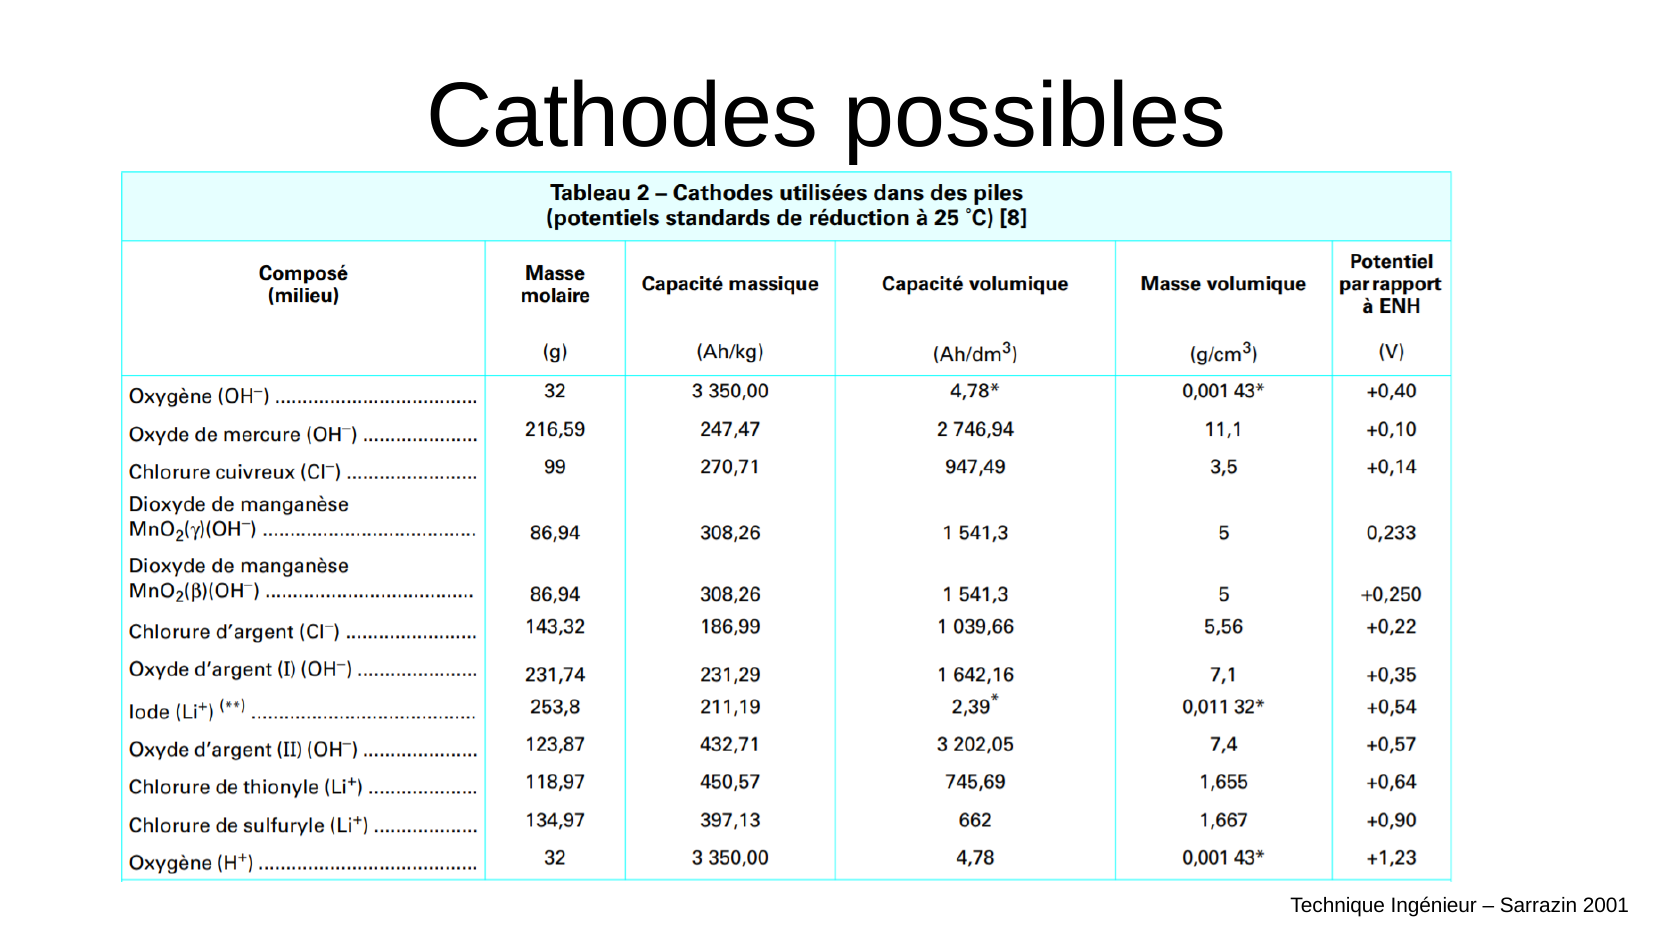

# Cathodes possibles
Technique Ingénieur – Sarrazin 2001